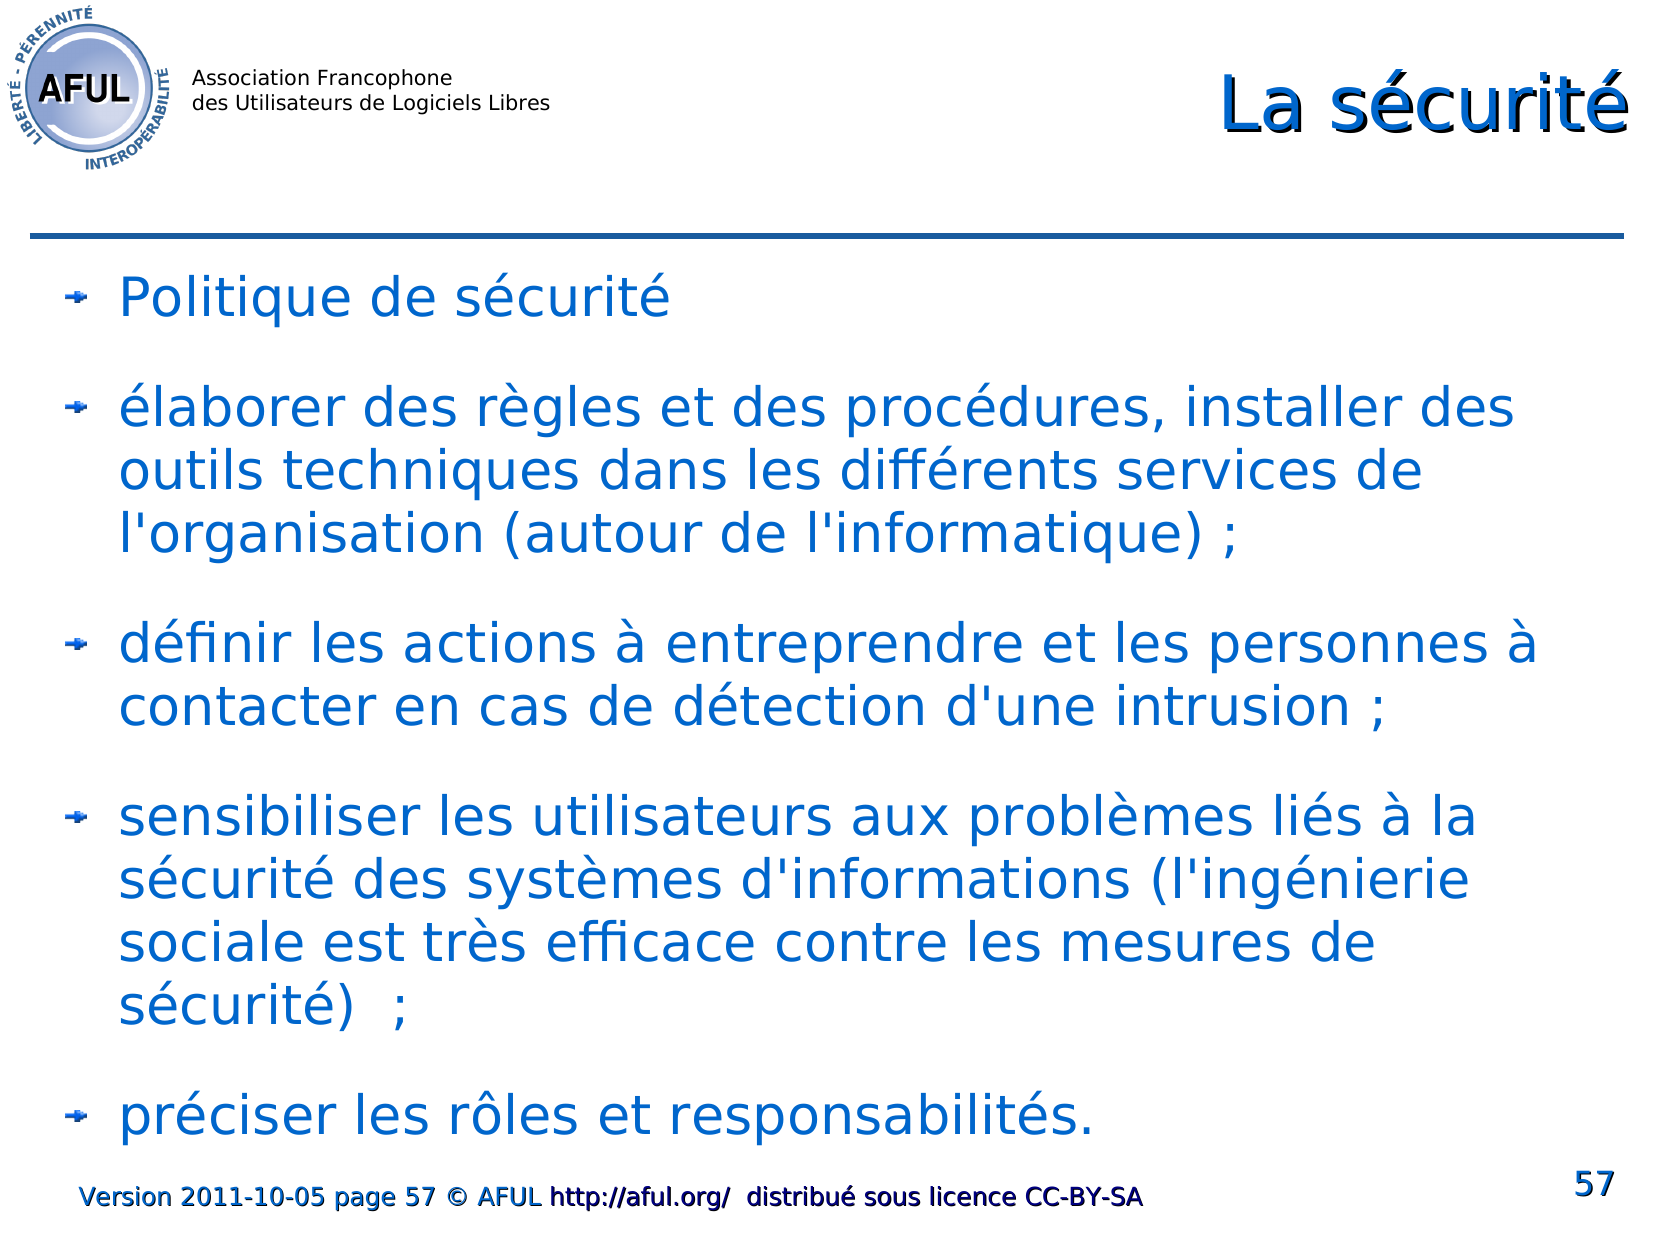

La sécurité
# Politique de sécurité
élaborer des règles et des procédures, installer des outils techniques dans les différents services de l'organisation (autour de l'informatique) ;
définir les actions à entreprendre et les personnes à contacter en cas de détection d'une intrusion ;
sensibiliser les utilisateurs aux problèmes liés à la sécurité des systèmes d'informations (l'ingénierie sociale est très efficace contre les mesures de sécurité) ;
préciser les rôles et responsabilités.